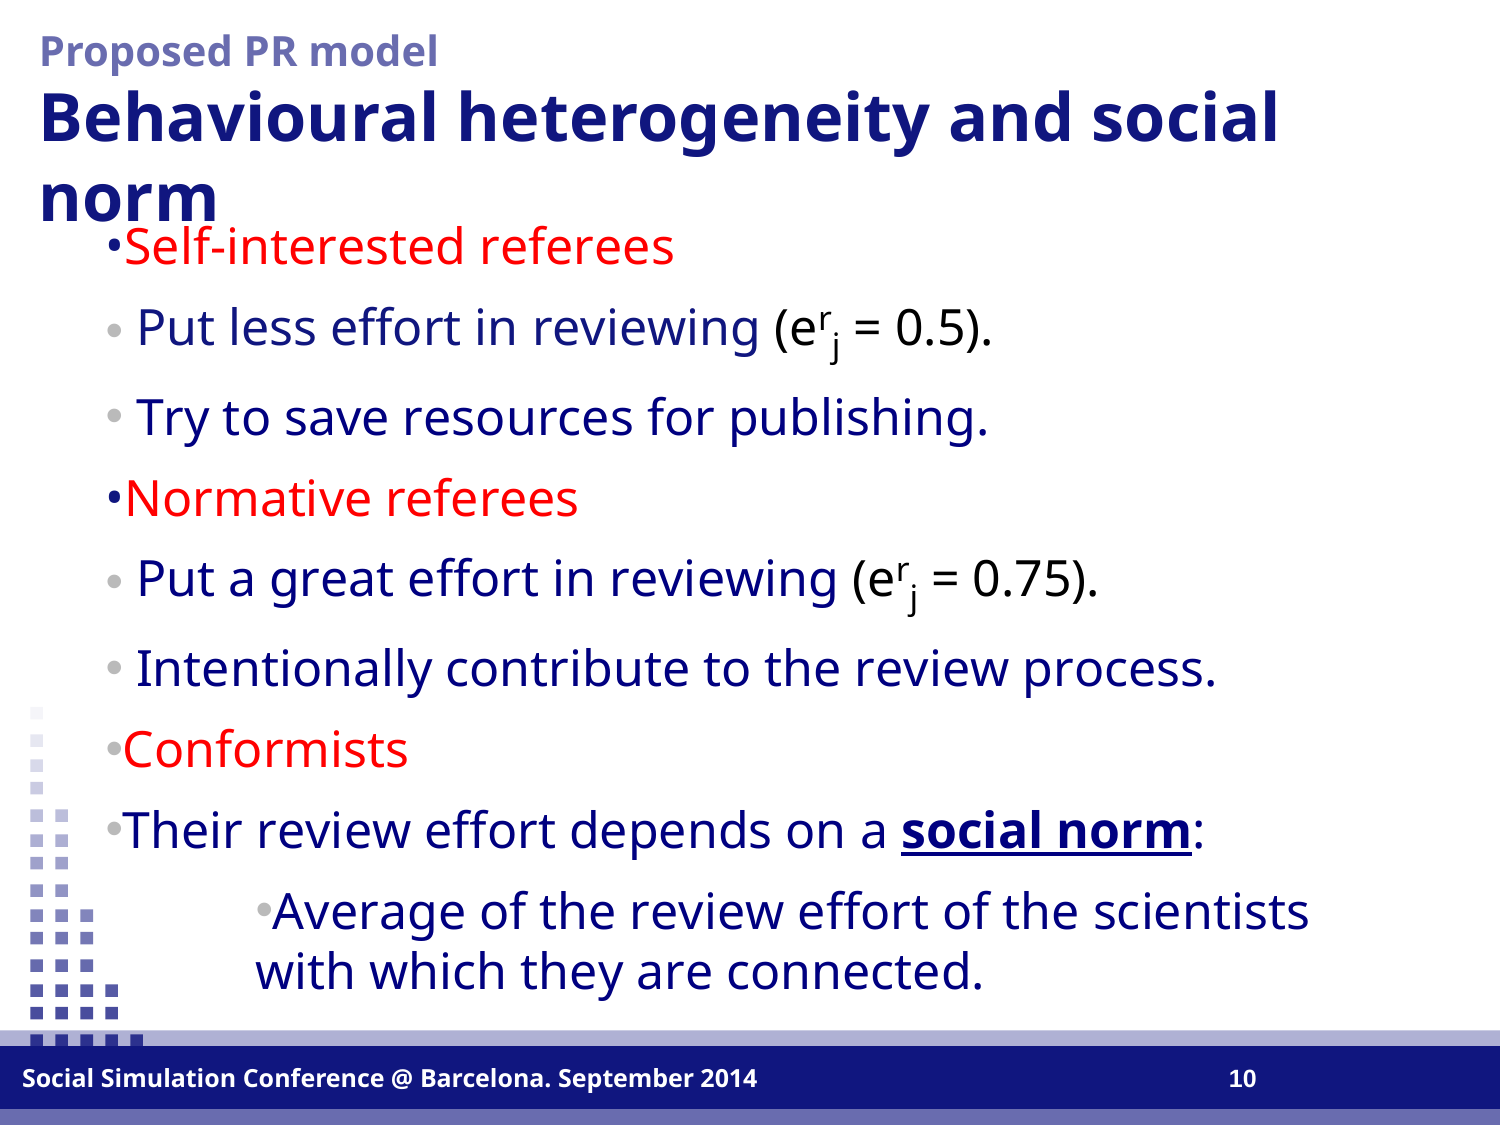

Proposed PR model
Behavioural heterogeneity and social norm
Self-interested referees
 Put less effort in reviewing (erj = 0.5).
 Try to save resources for publishing.
Normative referees
 Put a great effort in reviewing (erj = 0.75).
 Intentionally contribute to the review process.
Conformists
Their review effort depends on a social norm:
Average of the review effort of the scientists with which they are connected.